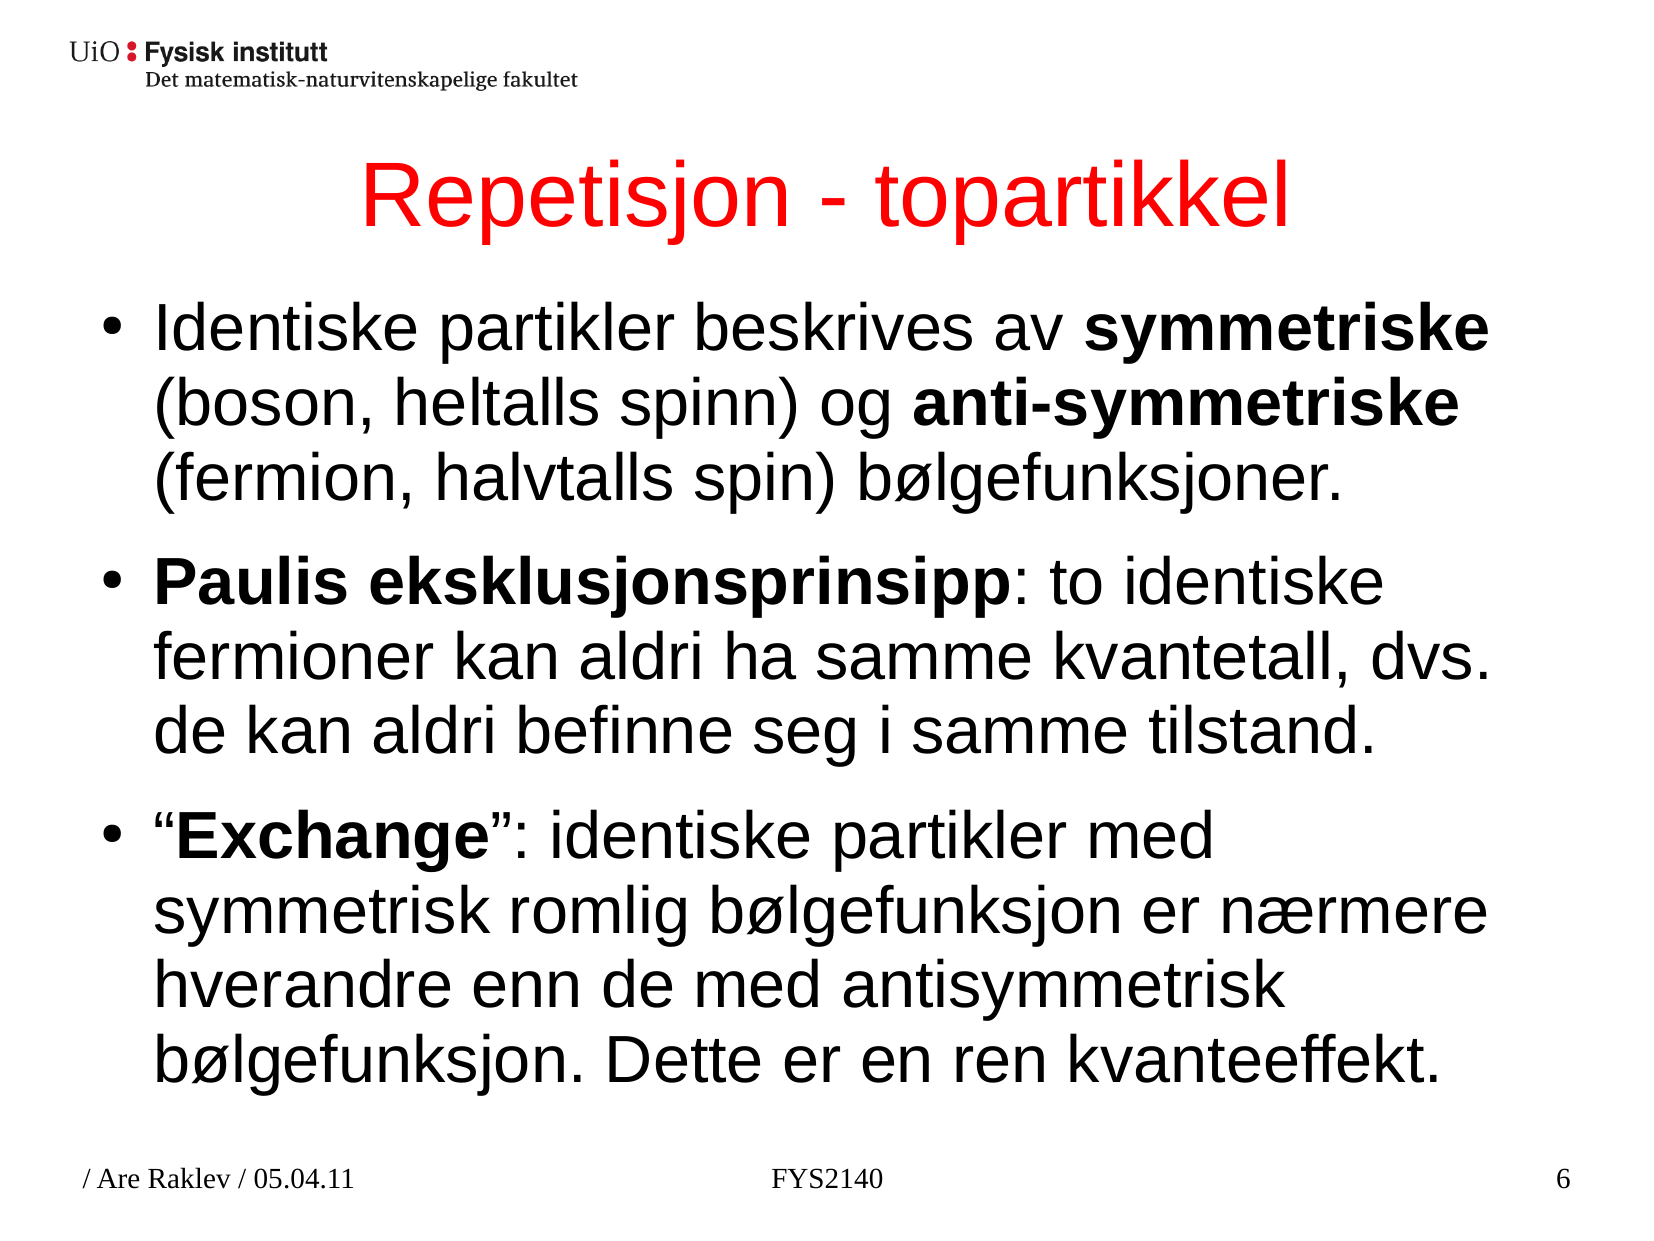

# Repetisjon - topartikkel
Identiske partikler beskrives av symmetriske (boson, heltalls spinn) og anti-symmetriske (fermion, halvtalls spin) bølgefunksjoner.
Paulis eksklusjonsprinsipp: to identiske fermioner kan aldri ha samme kvantetall, dvs. de kan aldri befinne seg i samme tilstand.
“Exchange”: identiske partikler med symmetrisk romlig bølgefunksjon er nærmere hverandre enn de med antisymmetrisk bølgefunksjon. Dette er en ren kvanteeffekt.
/ Are Raklev / 05.04.11
FYS2140
6